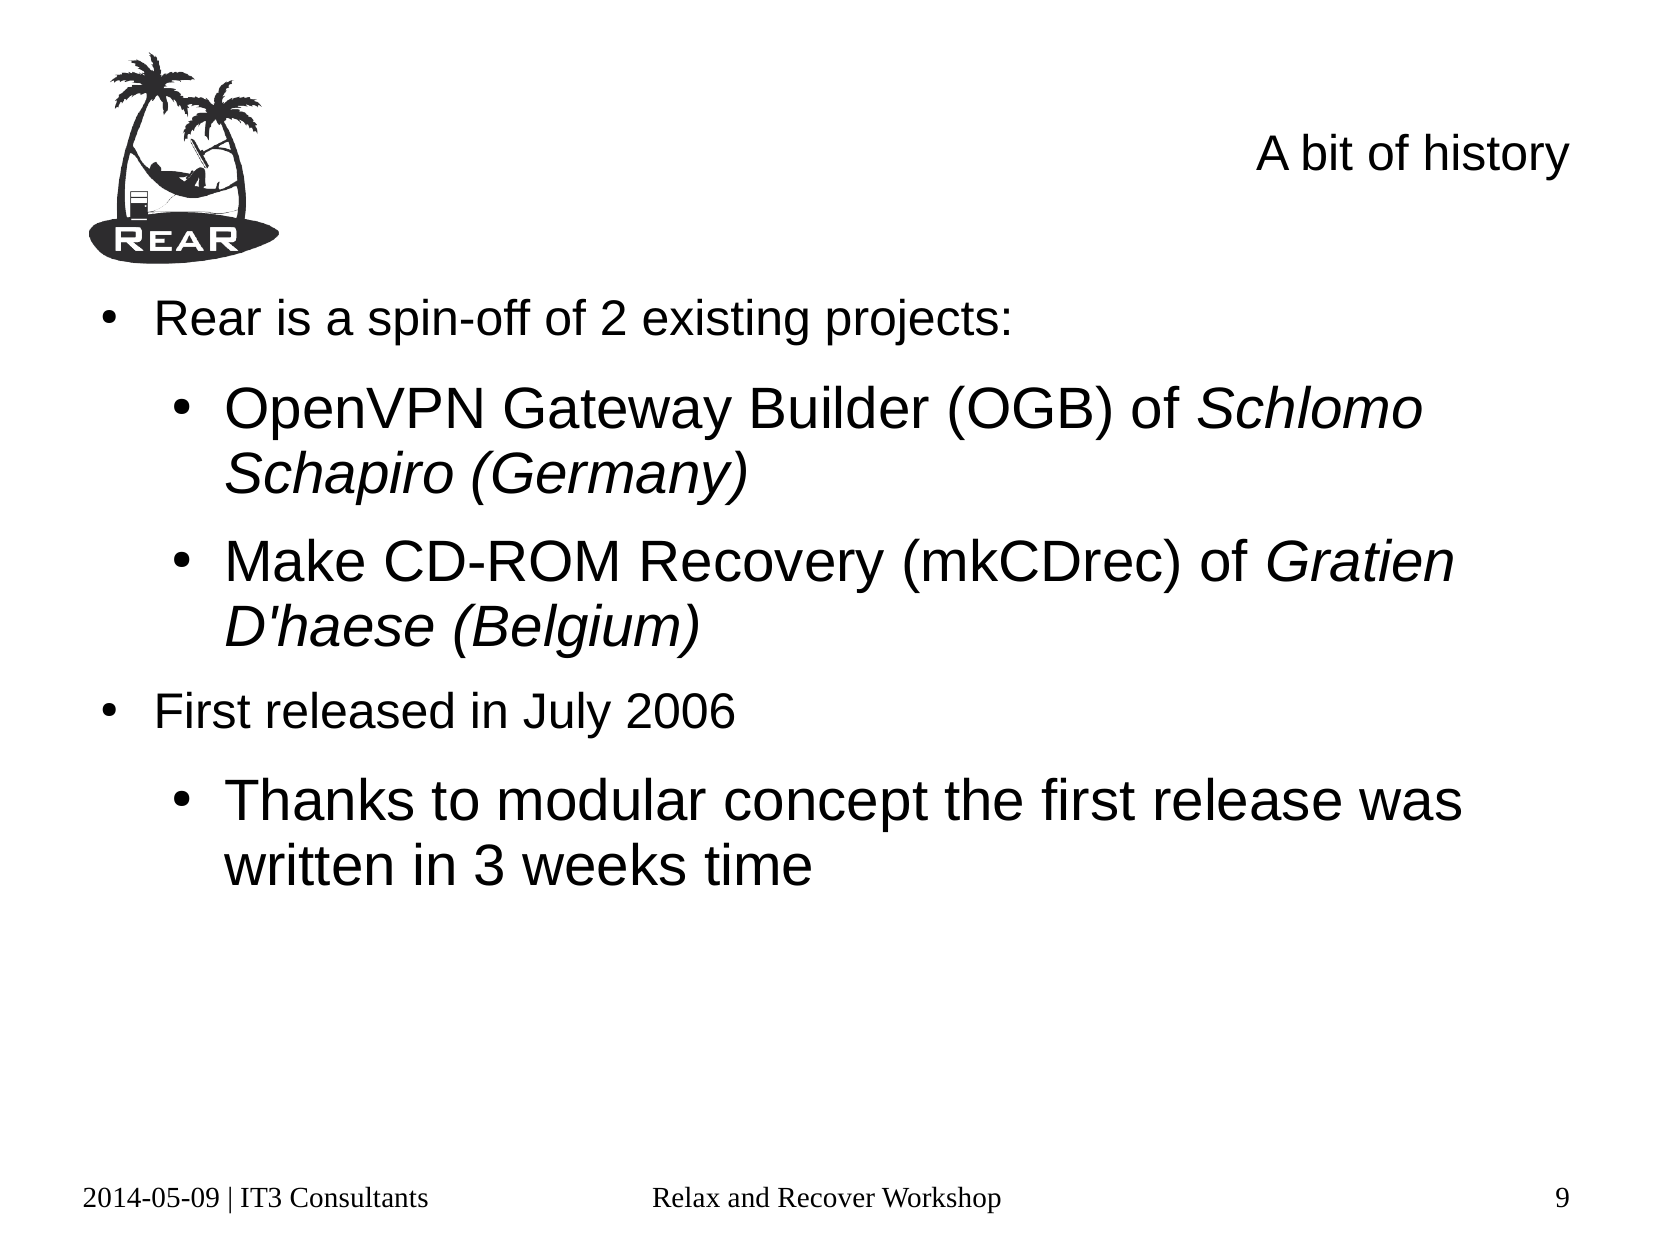

# A bit of history
Rear is a spin-off of 2 existing projects:
OpenVPN Gateway Builder (OGB) of Schlomo Schapiro (Germany)
Make CD-ROM Recovery (mkCDrec) of Gratien D'haese (Belgium)
First released in July 2006
Thanks to modular concept the first release was written in 3 weeks time
2014-05-09 | IT3 Consultants
Relax and Recover Workshop
9